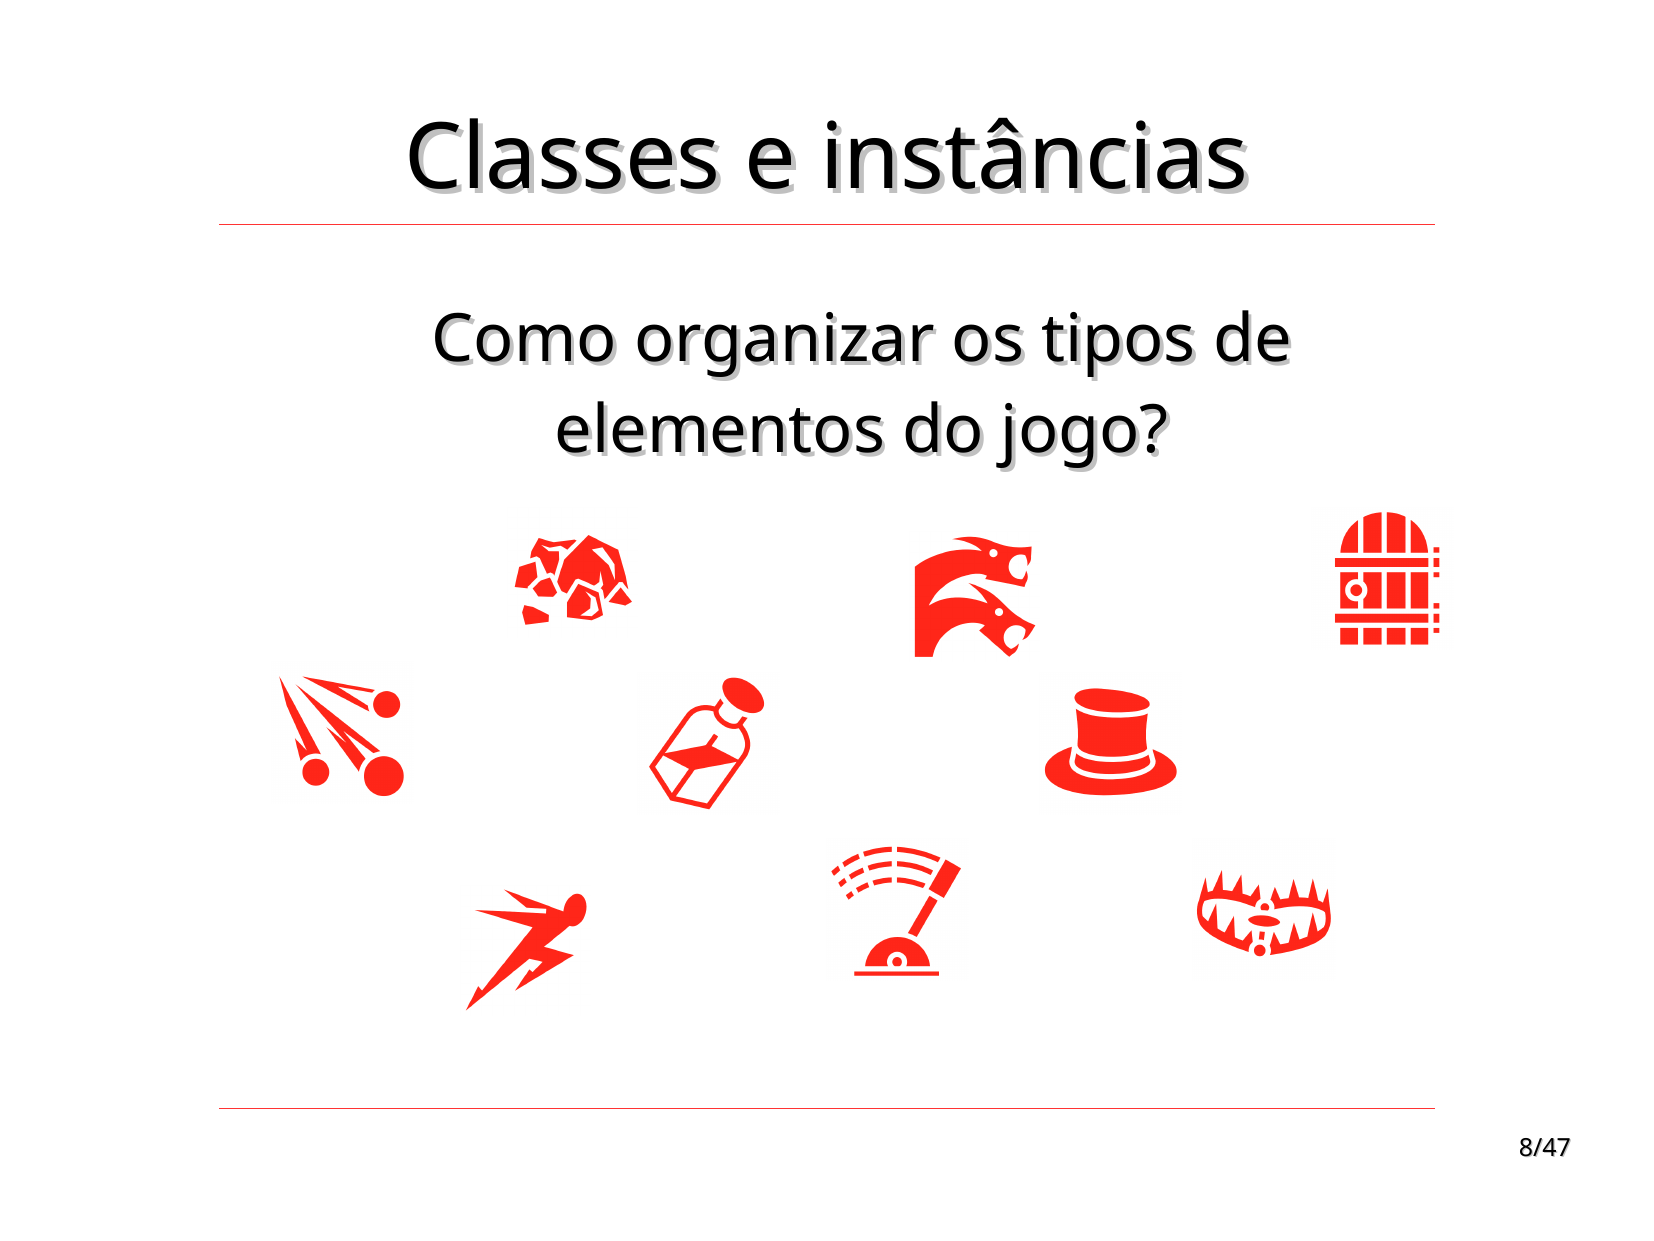

# Classes e instâncias
Como organizar os tipos de elementos do jogo?
8